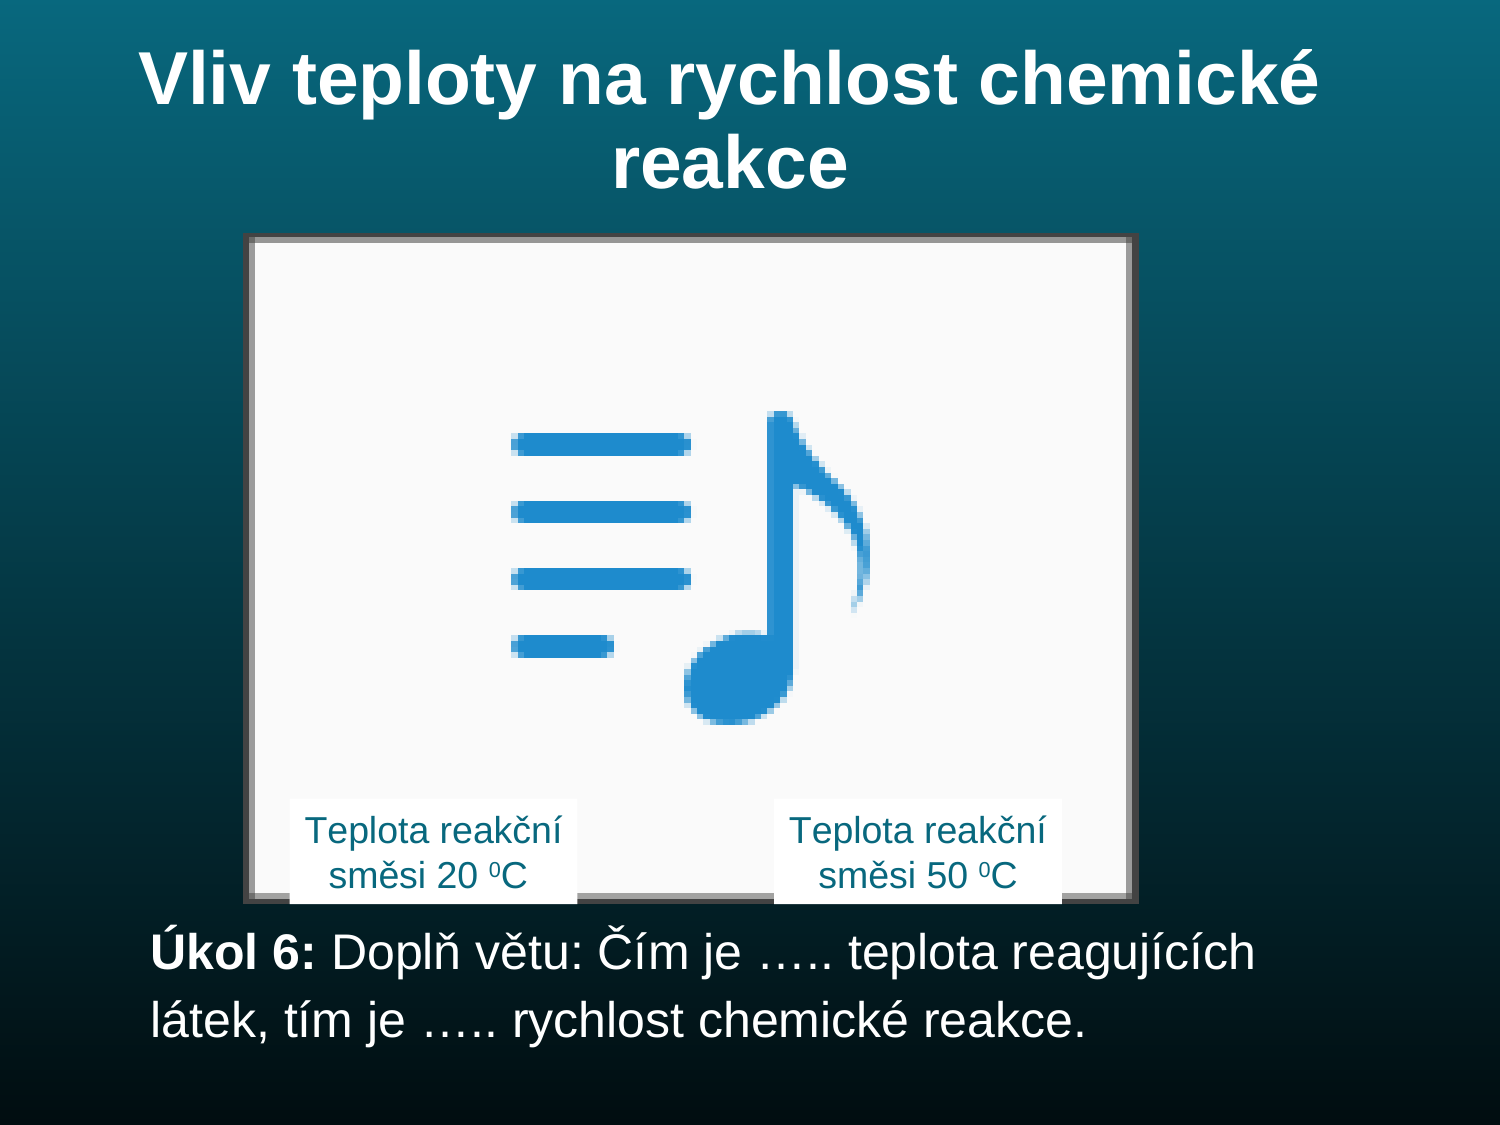

# Vliv teploty na rychlost chemické reakce
Teplota reakční
směsi 20 0C
Teplota reakční
směsi 50 0C
Úkol 6: Doplň větu: Čím je ….. teplota reagujících
látek, tím je ….. rychlost chemické reakce.